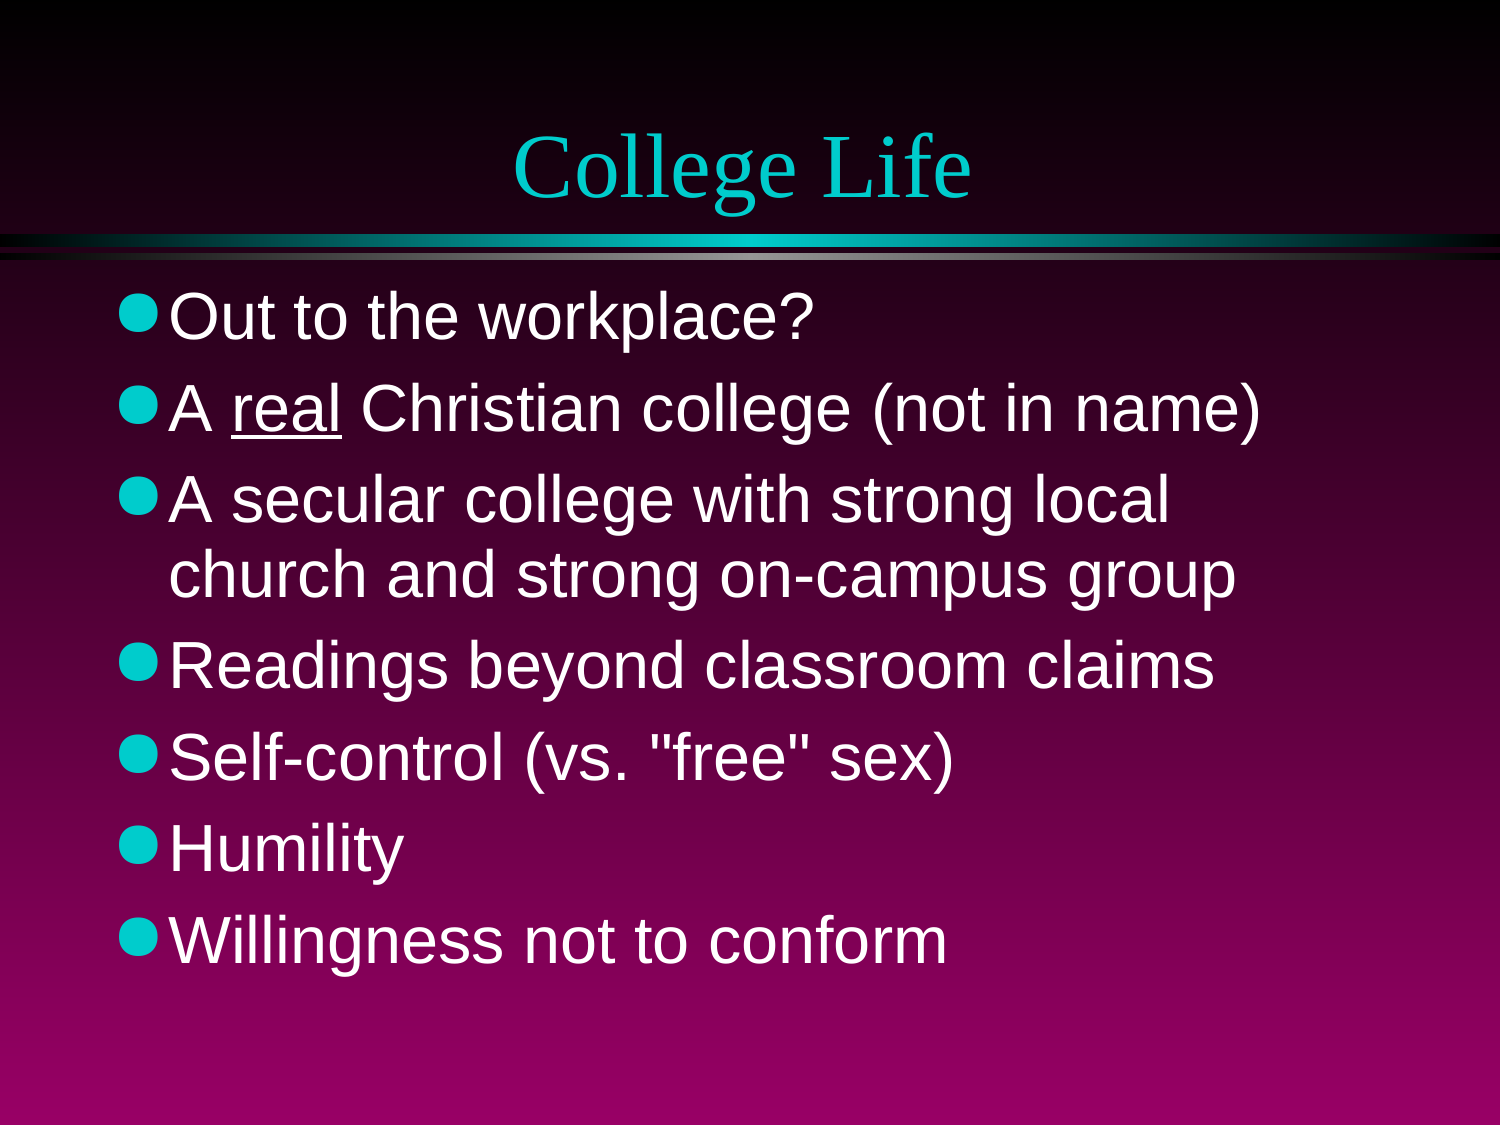

# College Life
Out to the workplace?
A real Christian college (not in name)
A secular college with strong local church and strong on-campus group
Readings beyond classroom claims
Self-control (vs. "free" sex)
Humility
Willingness not to conform